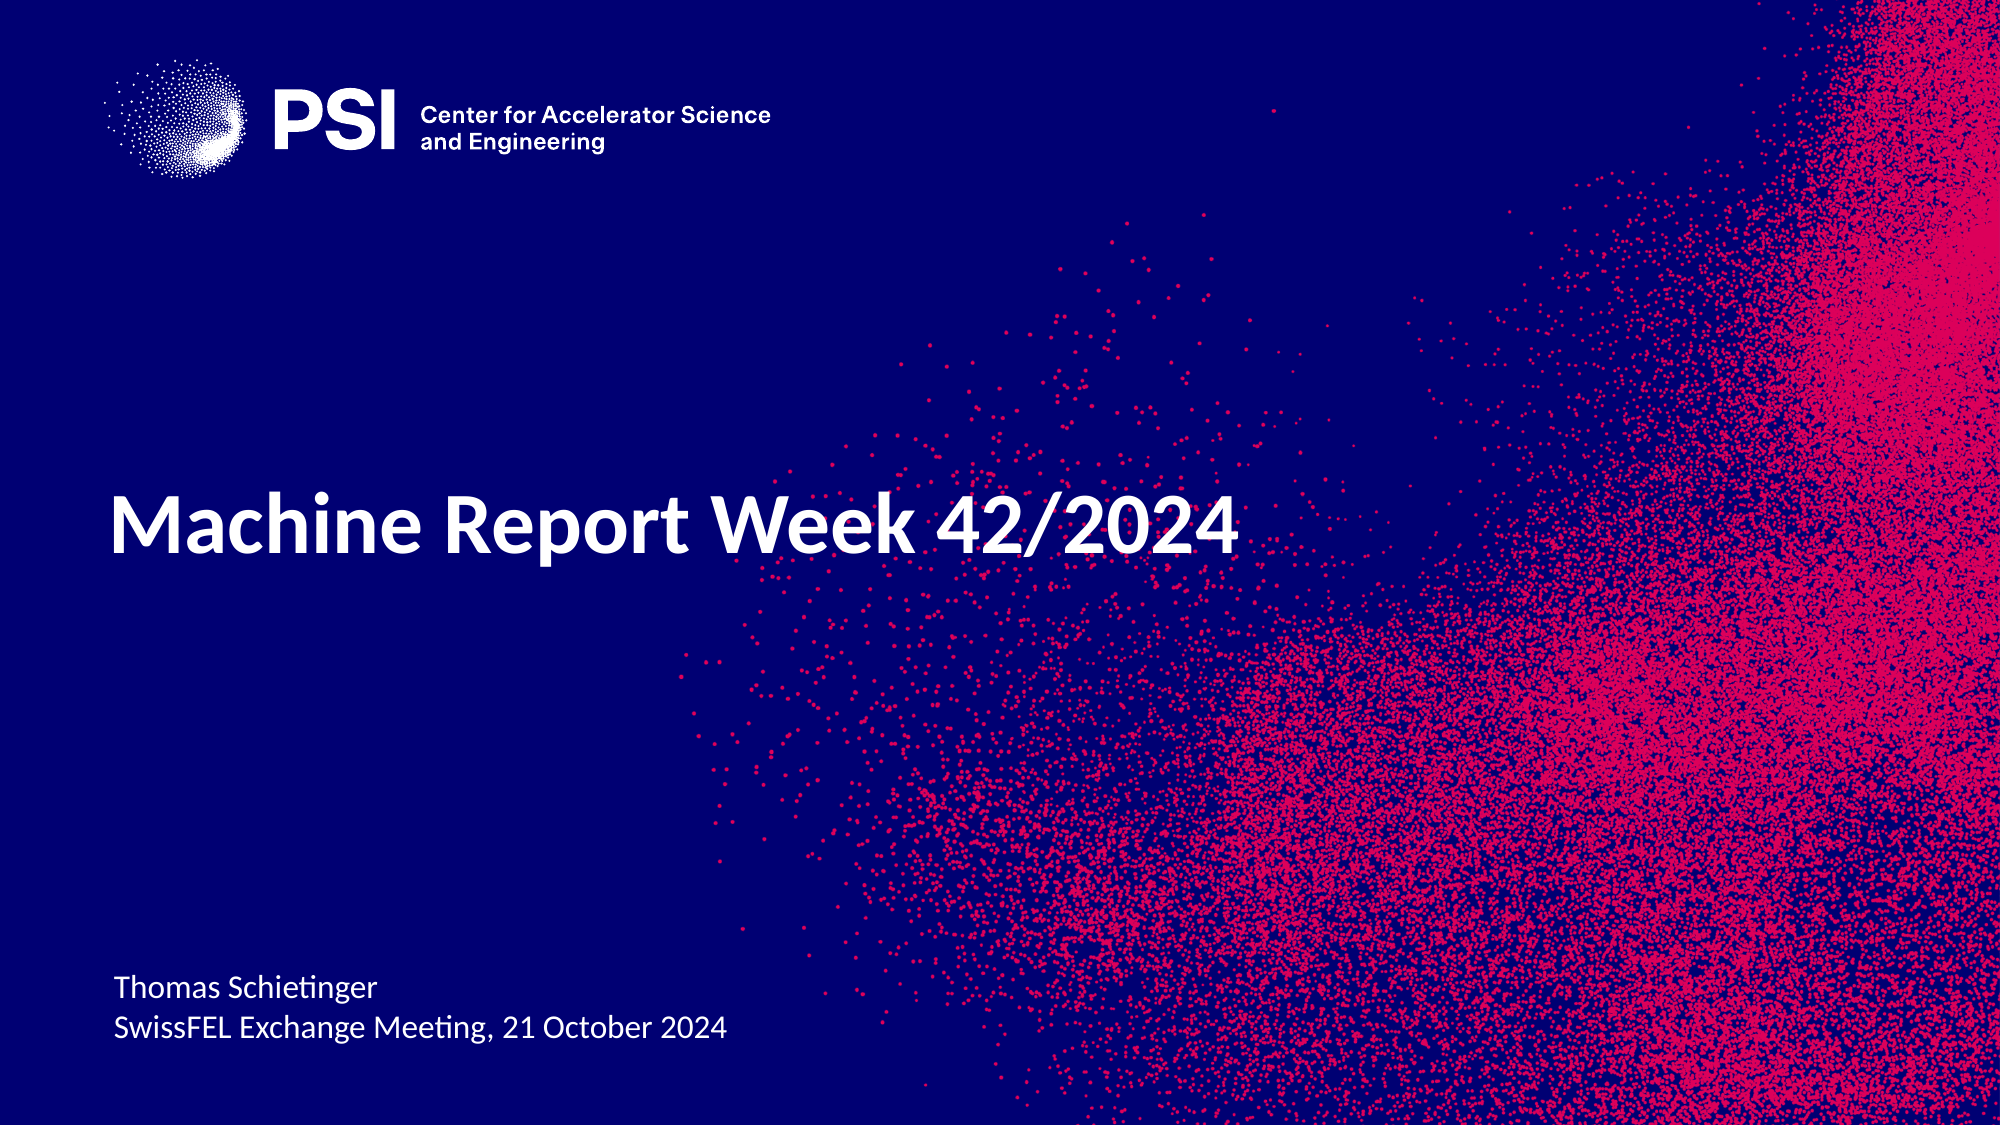

# Machine Report Week 42/2024
Thomas Schietinger
SwissFEL Exchange Meeting, 21 October 2024